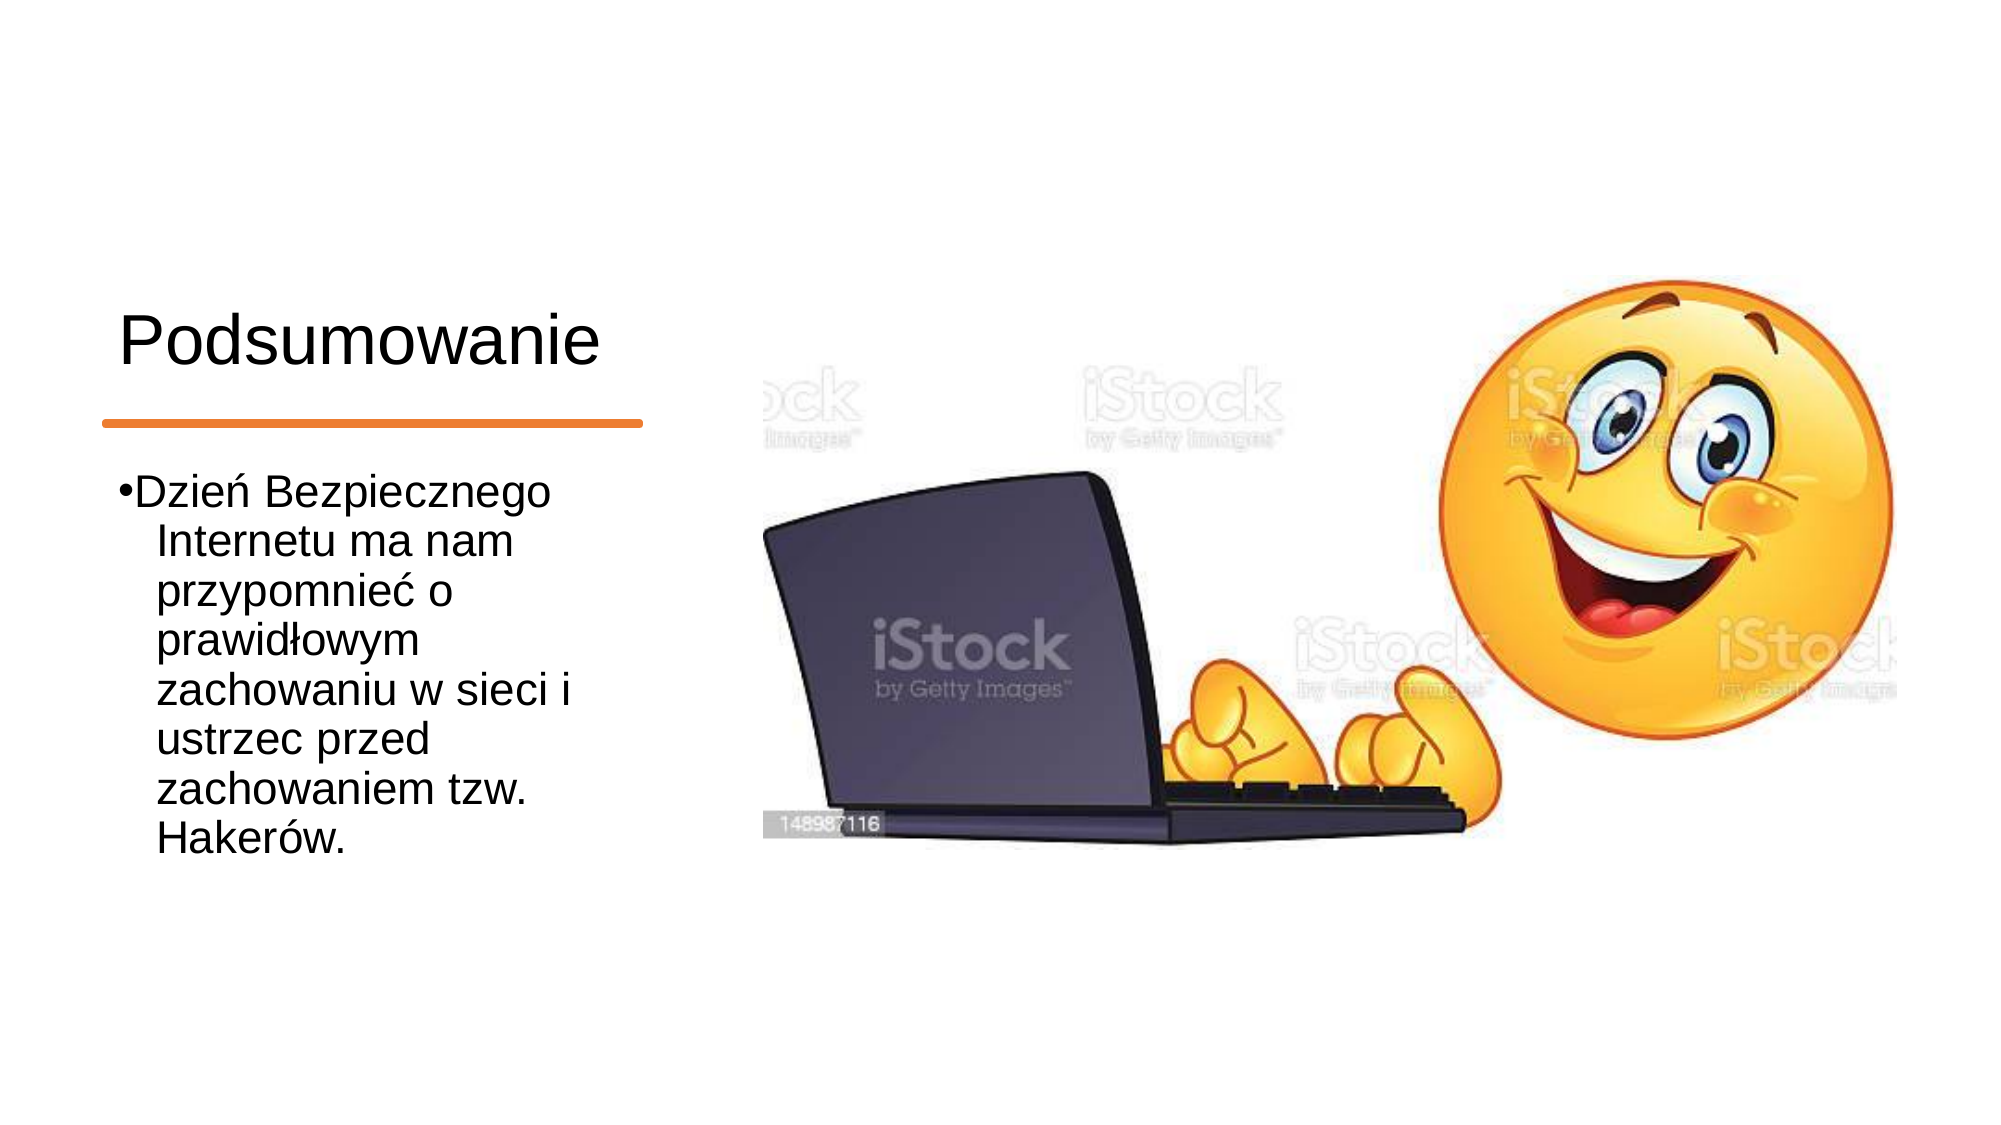

# Podsumowanie
Dzień Bezpiecznego Internetu ma nam przypomnieć o prawidłowym zachowaniu w sieci i ustrzec przed zachowaniem tzw. Hakerów.